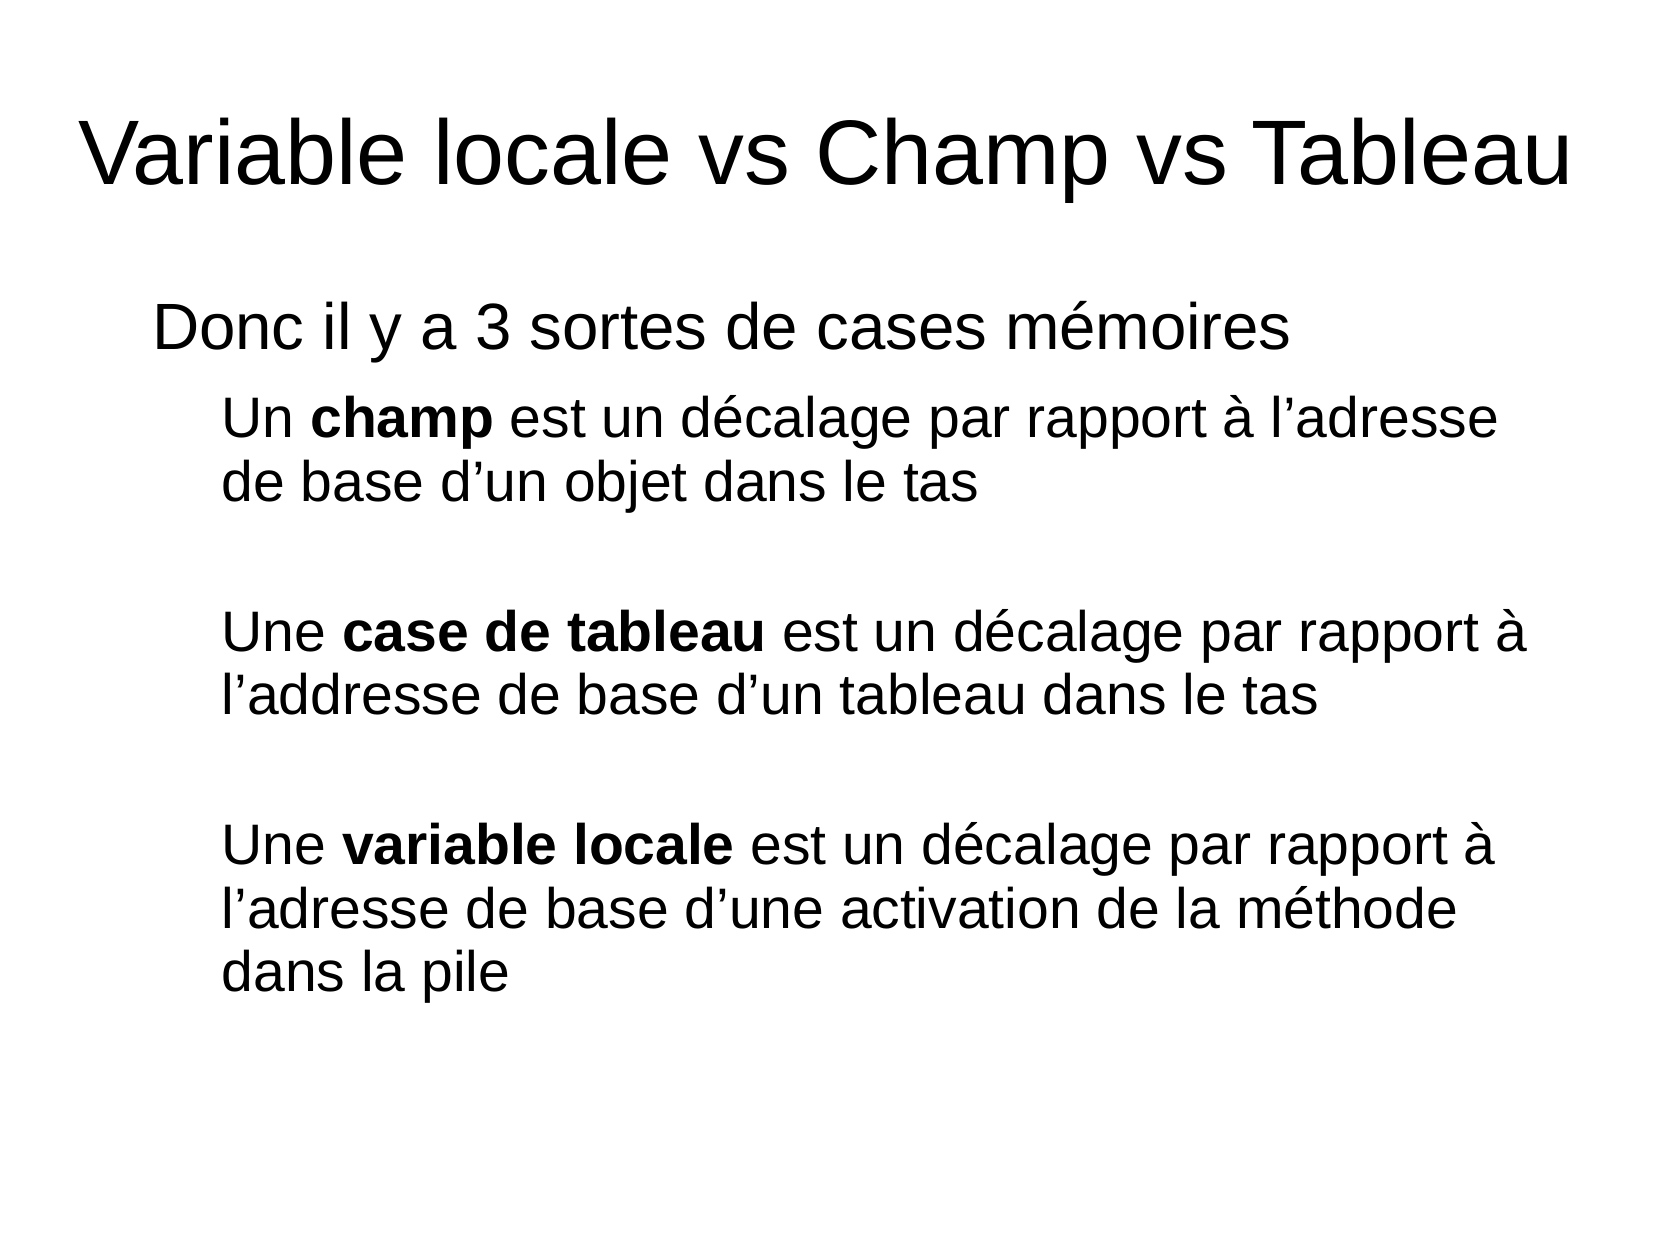

# Variable locale vs Champ vs Tableau
Donc il y a 3 sortes de cases mémoires
Un champ est un décalage par rapport à l’adresse de base d’un objet dans le tas
Une case de tableau est un décalage par rapport à l’addresse de base d’un tableau dans le tas
Une variable locale est un décalage par rapport à l’adresse de base d’une activation de la méthode dans la pile